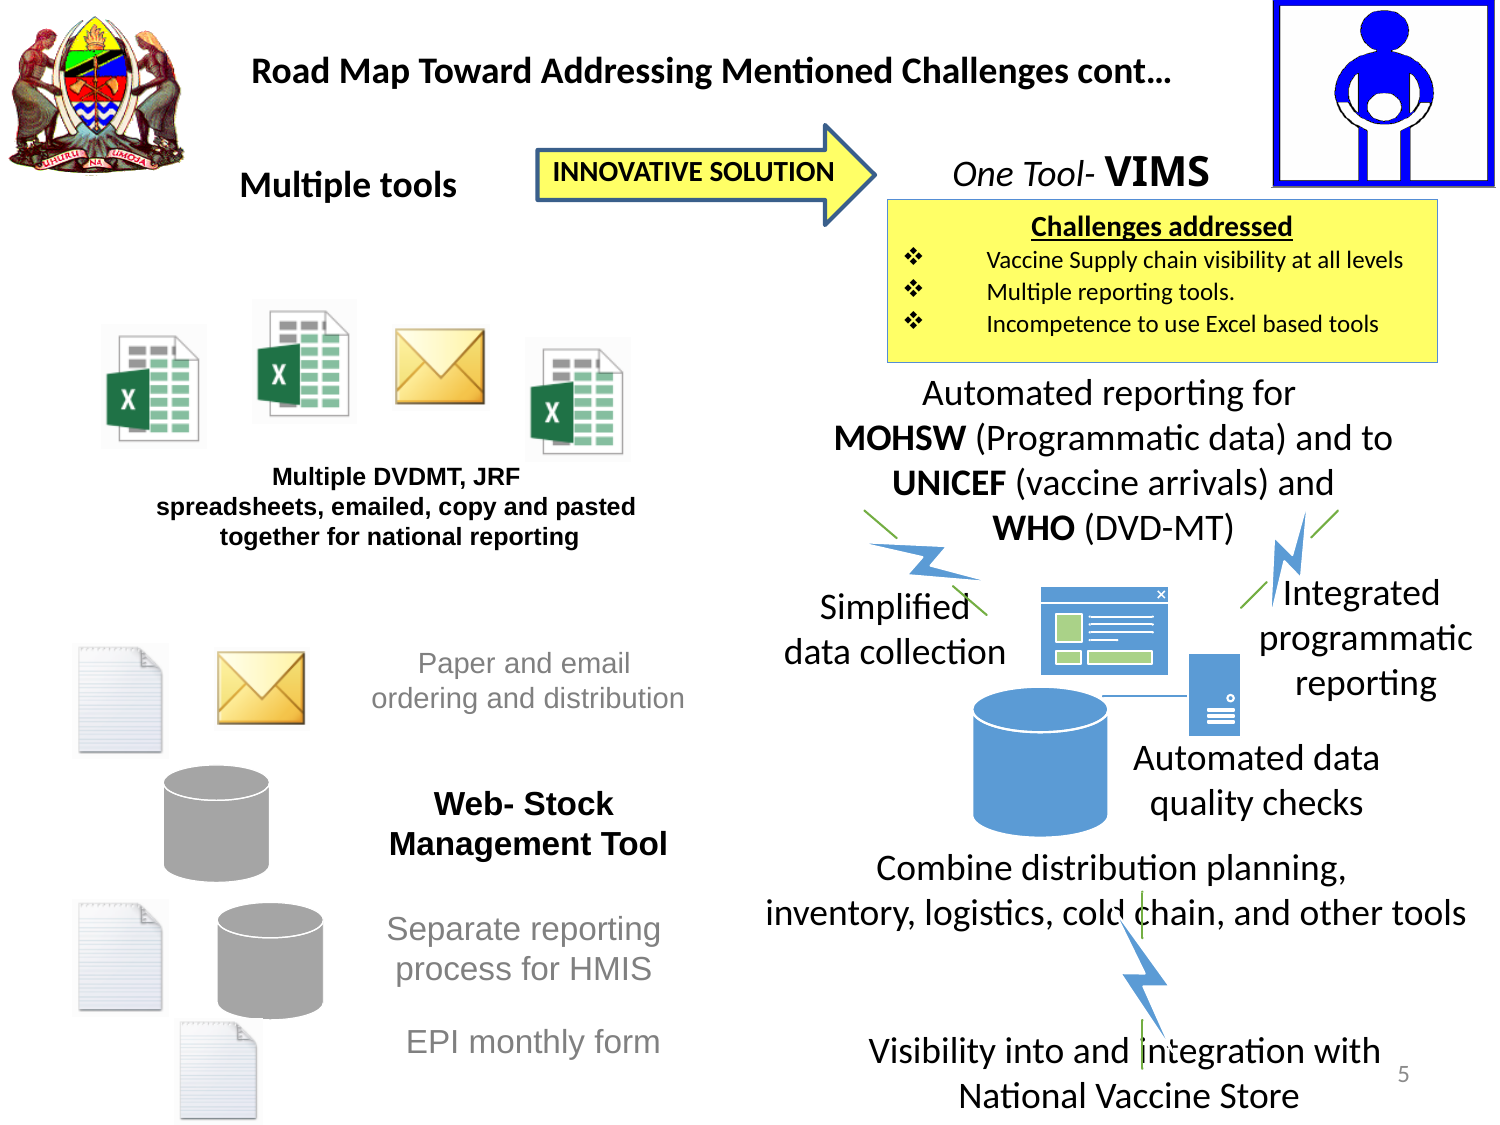

# Road Map Toward Addressing Mentioned Challenges cont…
Multiple tools
INNOVATIVE SOLUTION
One Tool- VIMS
Challenges addressed
Vaccine Supply chain visibility at all levels
Multiple reporting tools.
Incompetence to use Excel based tools
Automated reporting for
MOHSW (Programmatic data) and to
UNICEF (vaccine arrivals) and
WHO (DVD-MT)
Multiple DVDMT, JRF
spreadsheets, emailed, copy and pasted
together for national reporting
Integrated
programmatic
reporting
Simplified
data collection
Paper and email
ordering and distribution
Automated data quality checks
Web- Stock
Management Tool
Combine distribution planning,
inventory, logistics, cold chain, and other tools
Separate reporting
process for HMIS
EPI monthly form
Visibility into and integration with
National Vaccine Store